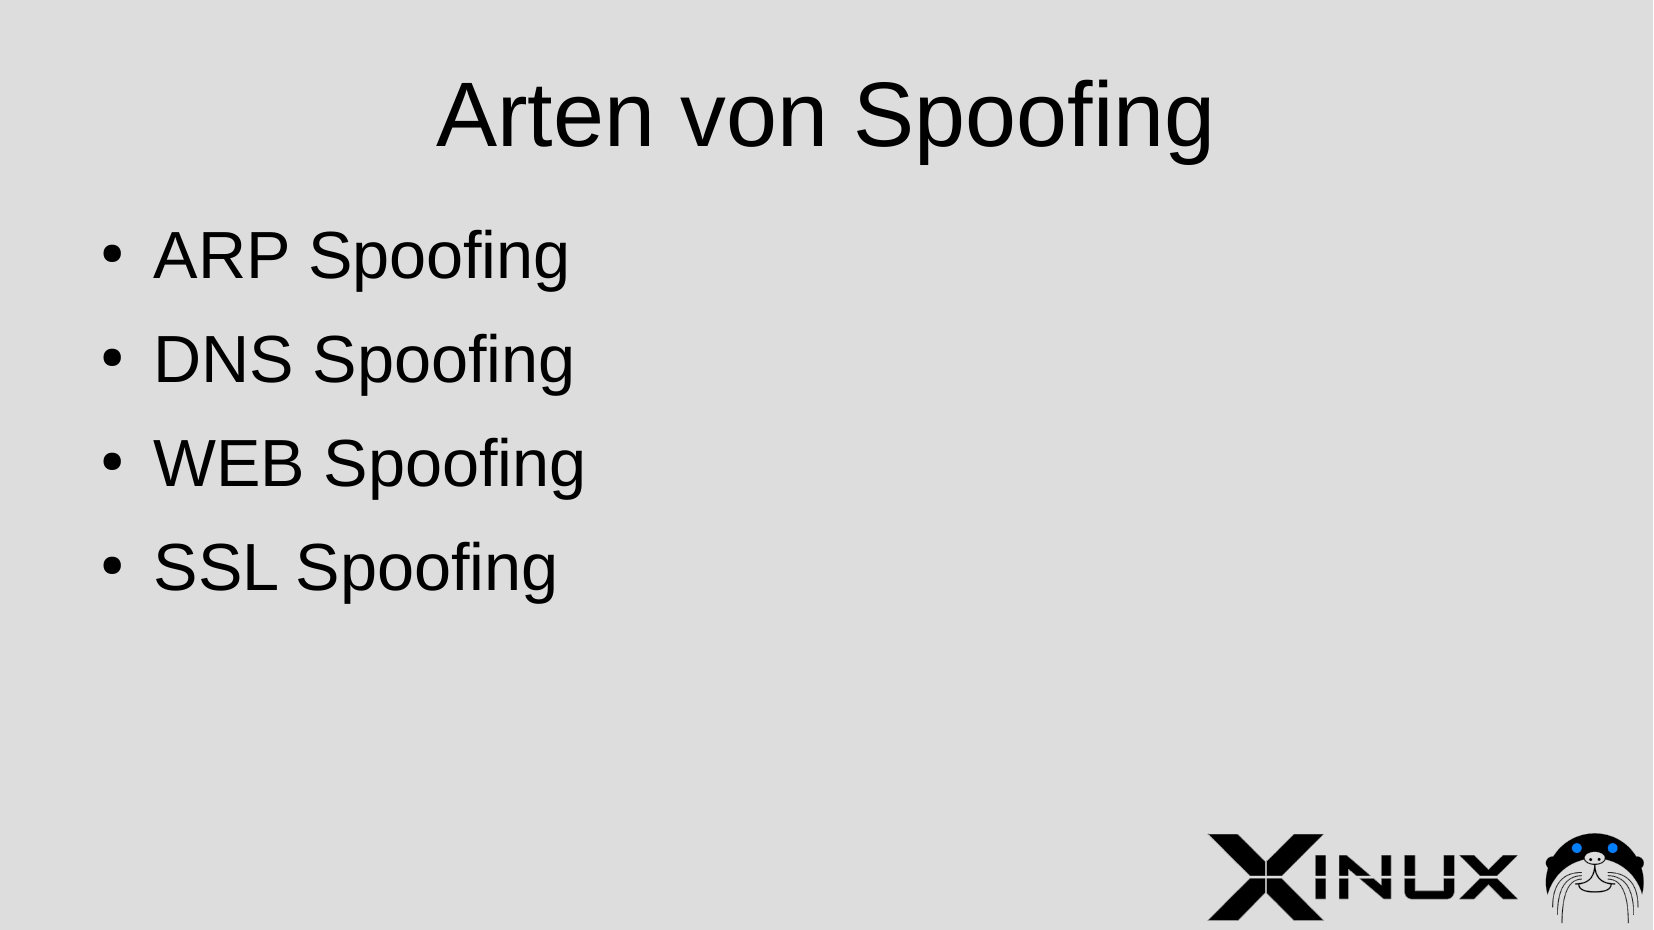

# Arten von Spoofing
ARP Spoofing
DNS Spoofing
WEB Spoofing
SSL Spoofing